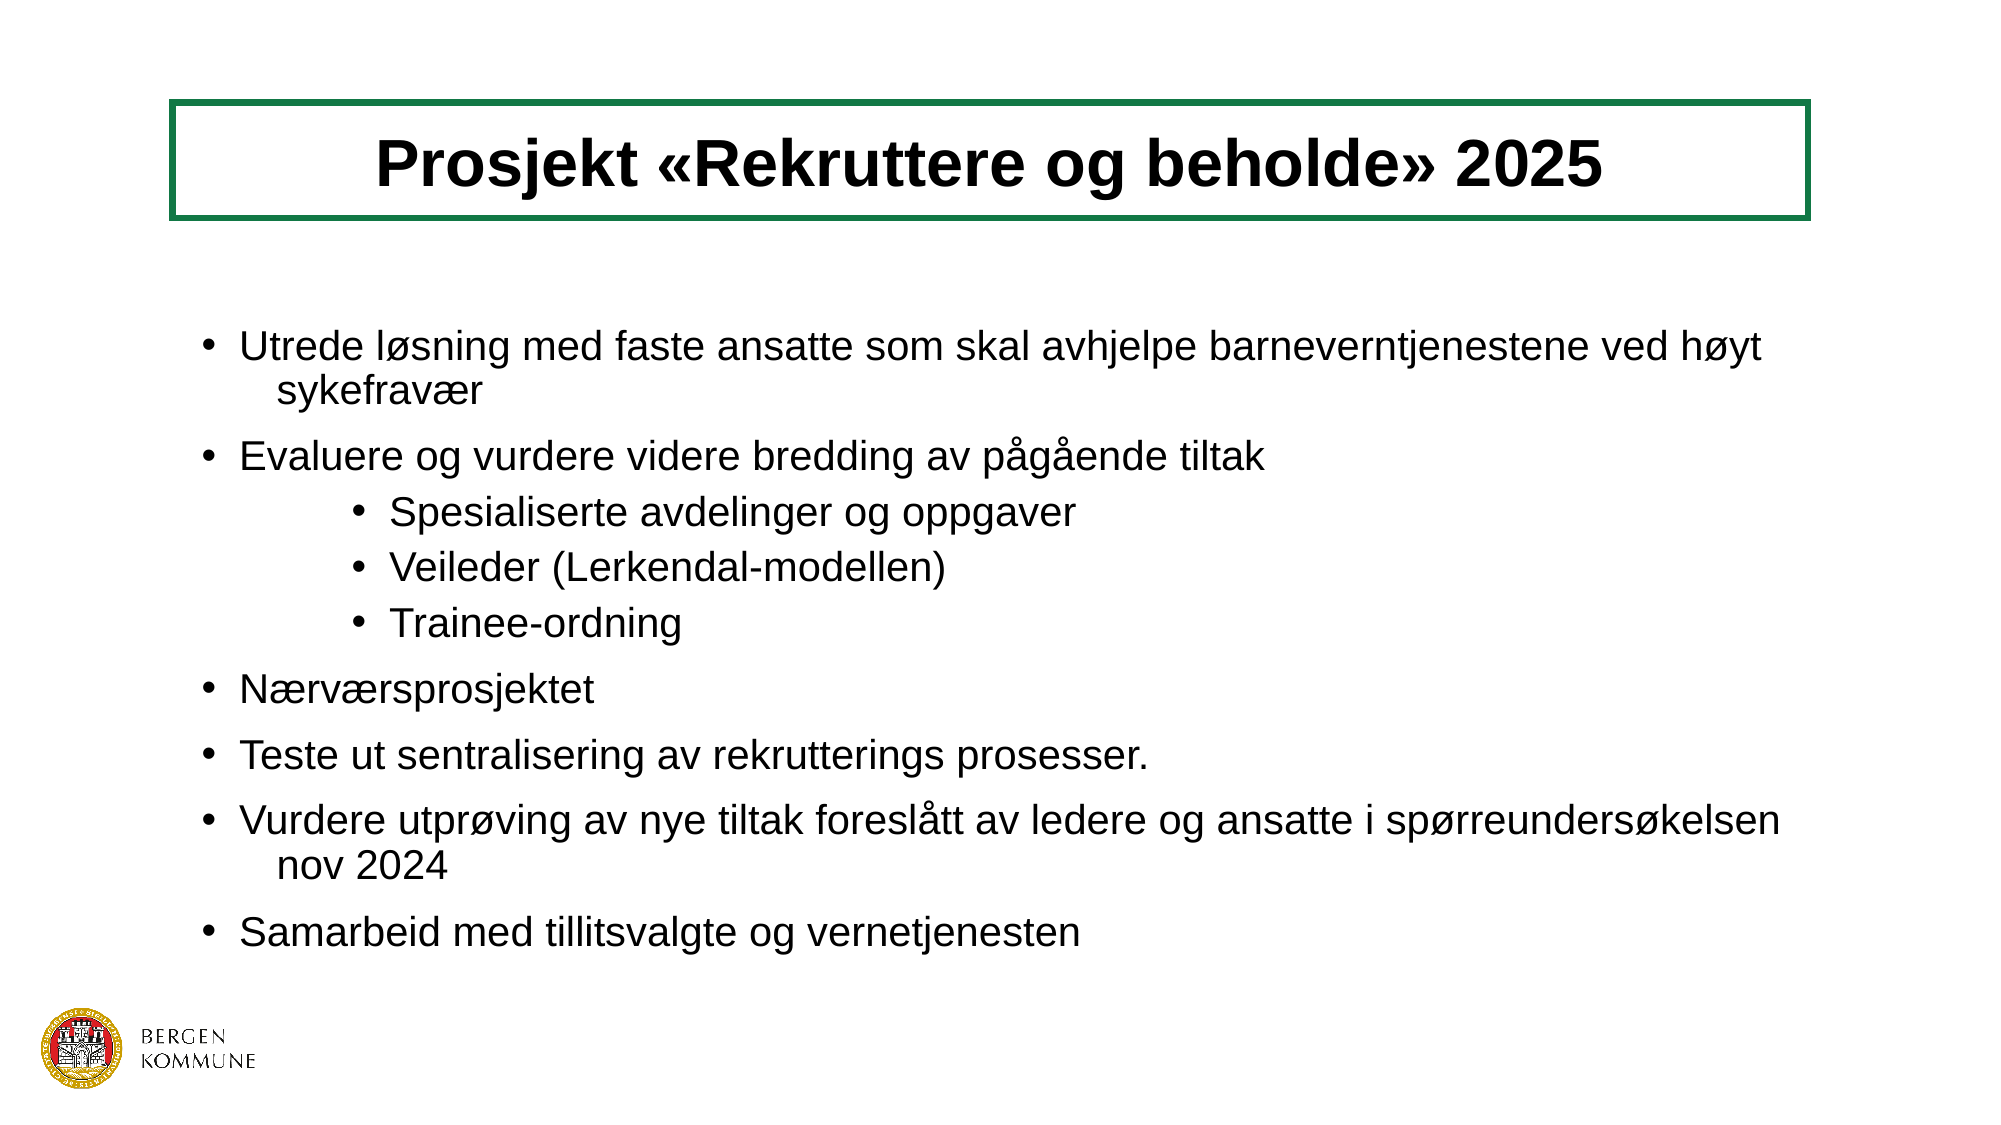

Prosjekt «Rekruttere og beholde» 2025
# Utrede løsning med faste ansatte som skal avhjelpe barneverntjenestene ved høyt sykefravær
Evaluere og vurdere videre bredding av pågående tiltak
Spesialiserte avdelinger og oppgaver
Veileder (Lerkendal-modellen)
Trainee-ordning
Nærværsprosjektet
Teste ut sentralisering av rekrutterings prosesser.
Vurdere utprøving av nye tiltak foreslått av ledere og ansatte i spørreundersøkelsen nov 2024
Samarbeid med tillitsvalgte og vernetjenesten